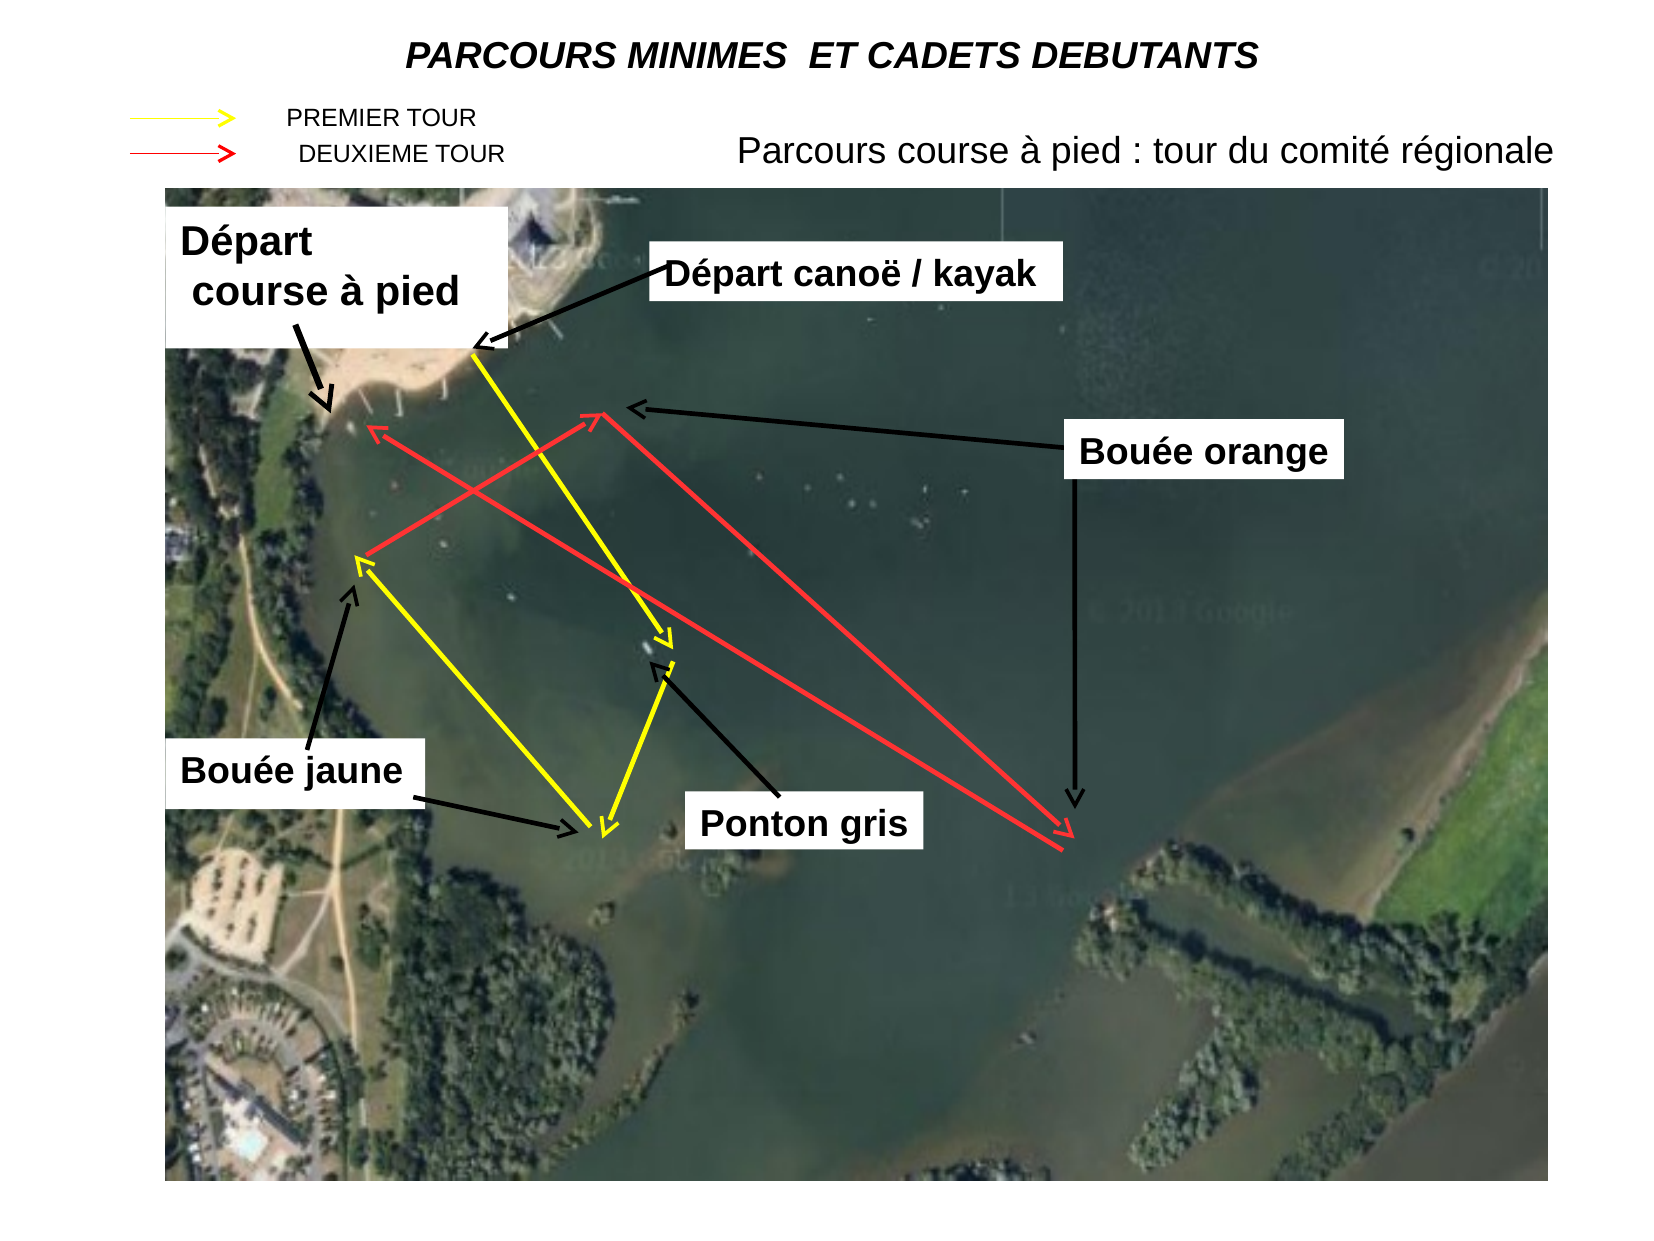

PARCOURS MINIMES ET CADETS DEBUTANTS
PREMIER TOUR
Parcours course à pied : tour du comité régionale
DEUXIEME TOUR
Départ
 course à pied
Départ canoë / kayak
Bouée orange
Bouée jaune
Ponton gris